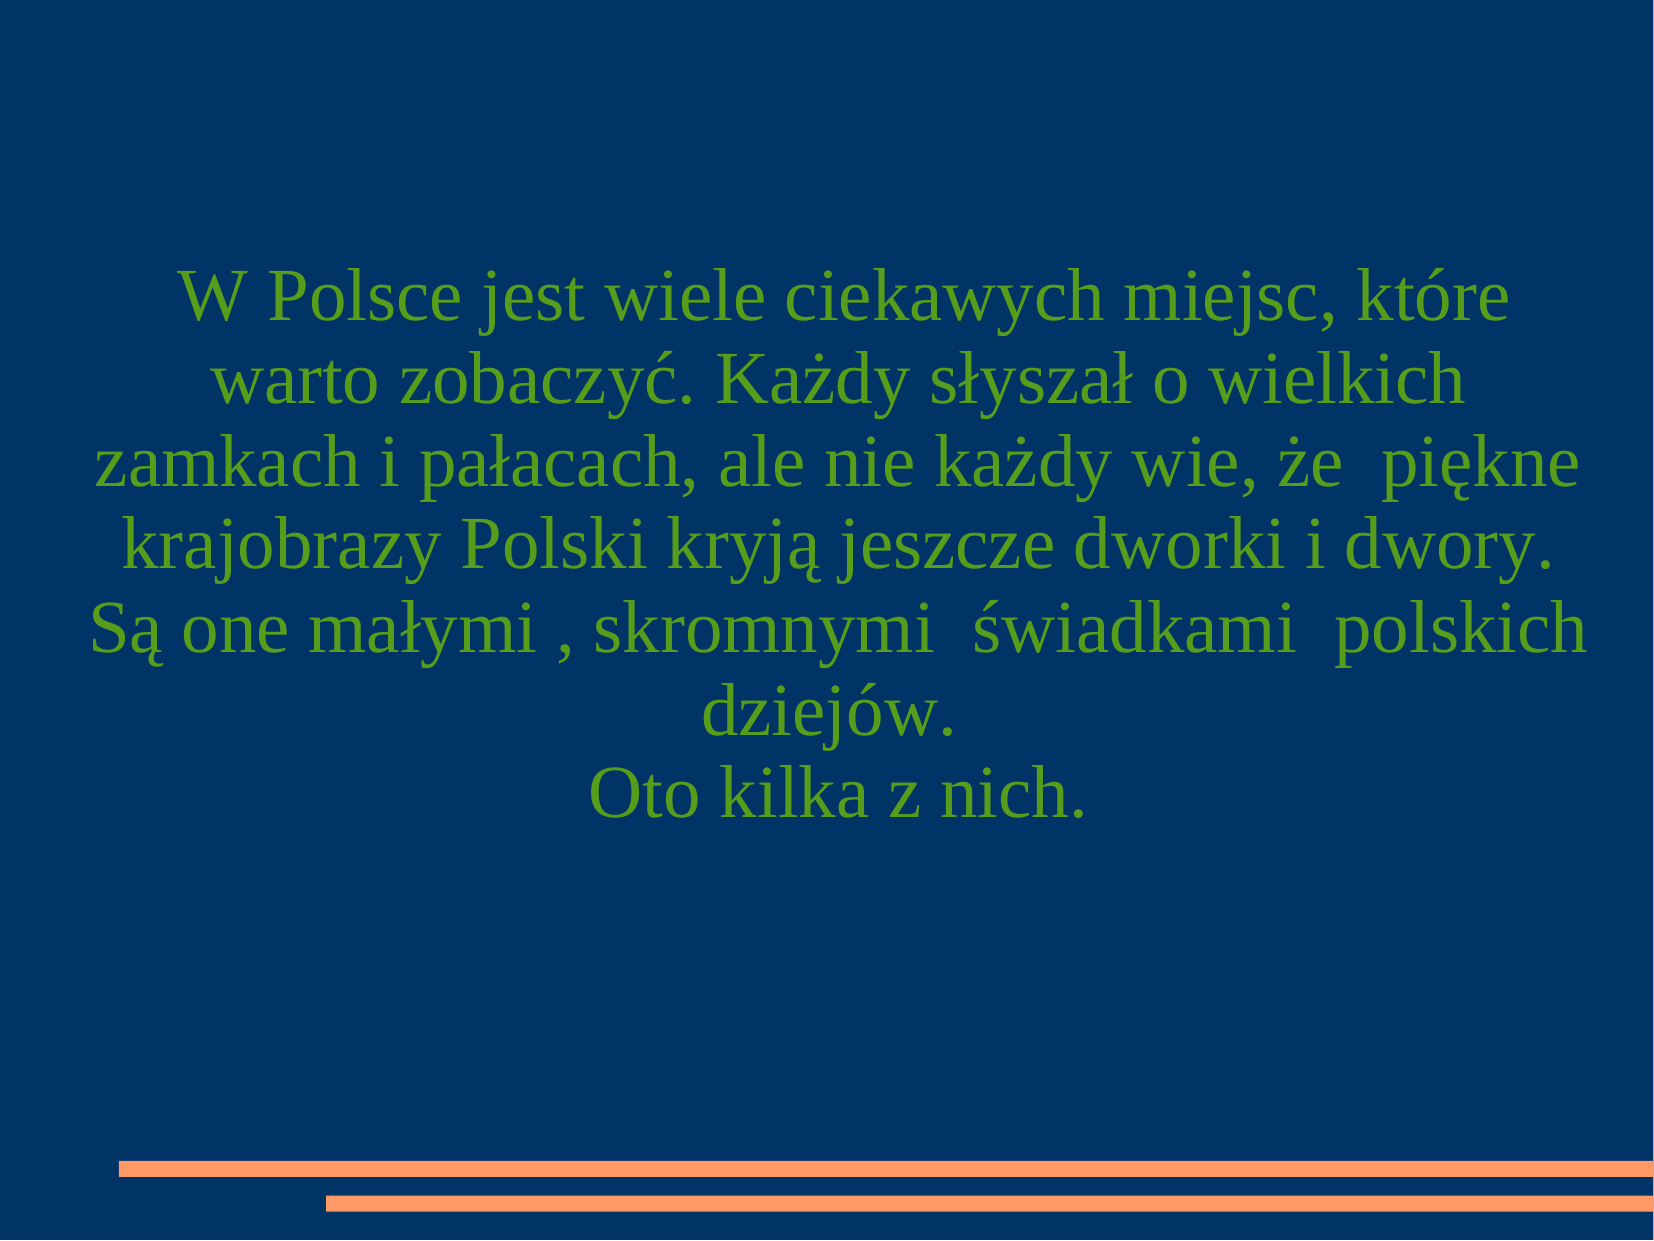

# W Polsce jest wiele ciekawych miejsc, które warto zobaczyć. Każdy słyszał o wielkich zamkach i pałacach, ale nie każdy wie, że piękne krajobrazy Polski kryją jeszcze dworki i dwory.
Są one małymi , skromnymi świadkami polskich dziejów.
Oto kilka z nich.